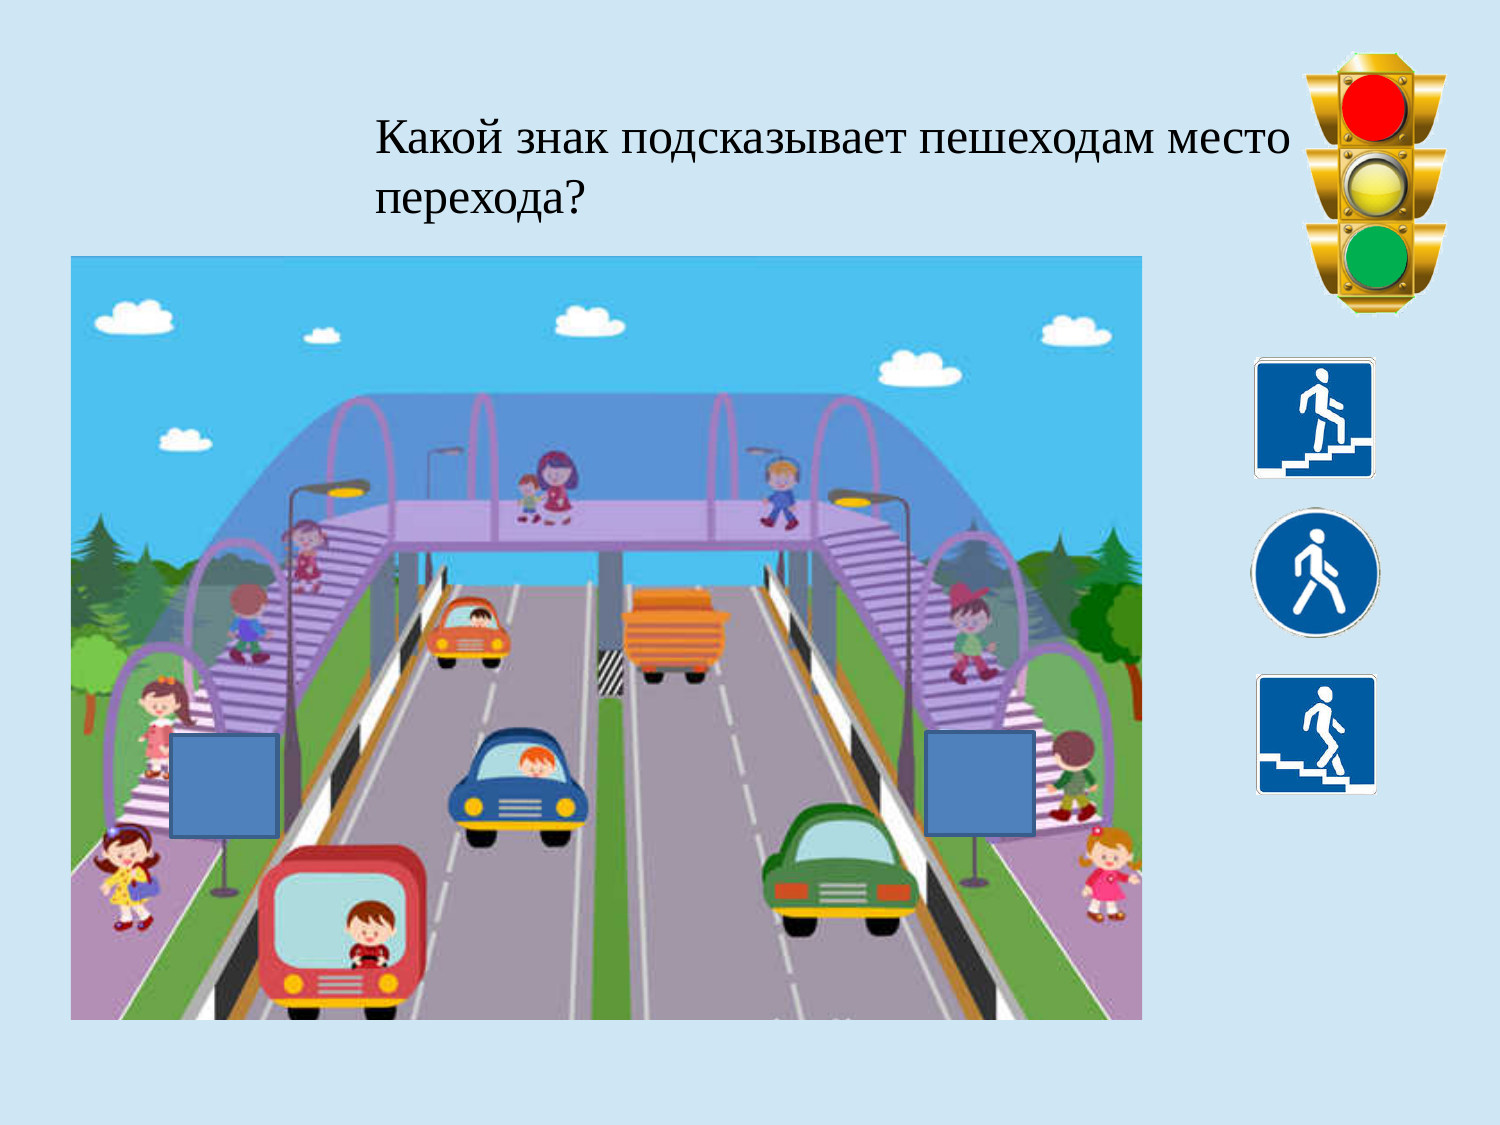

# Какой знак подсказывает пешеходам место перехода?